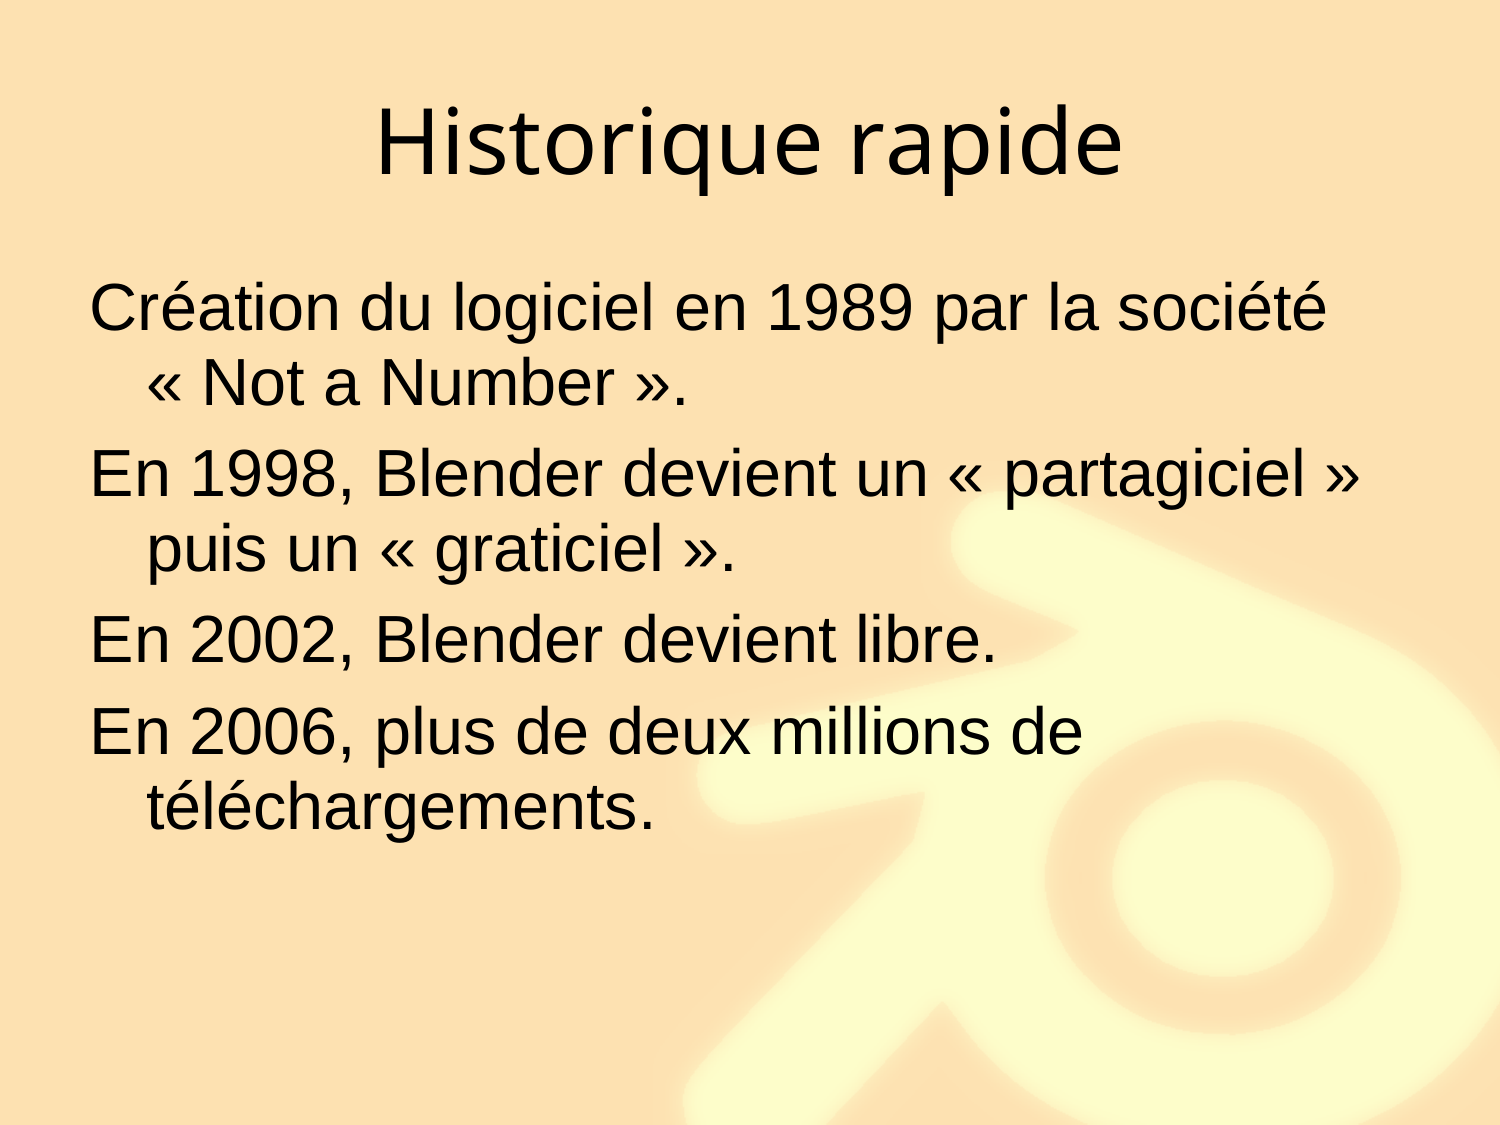

# Historique rapide
Création du logiciel en 1989 par la société « Not a Number ».
En 1998, Blender devient un « partagiciel » puis un « graticiel ».
En 2002, Blender devient libre.
En 2006, plus de deux millions de téléchargements.